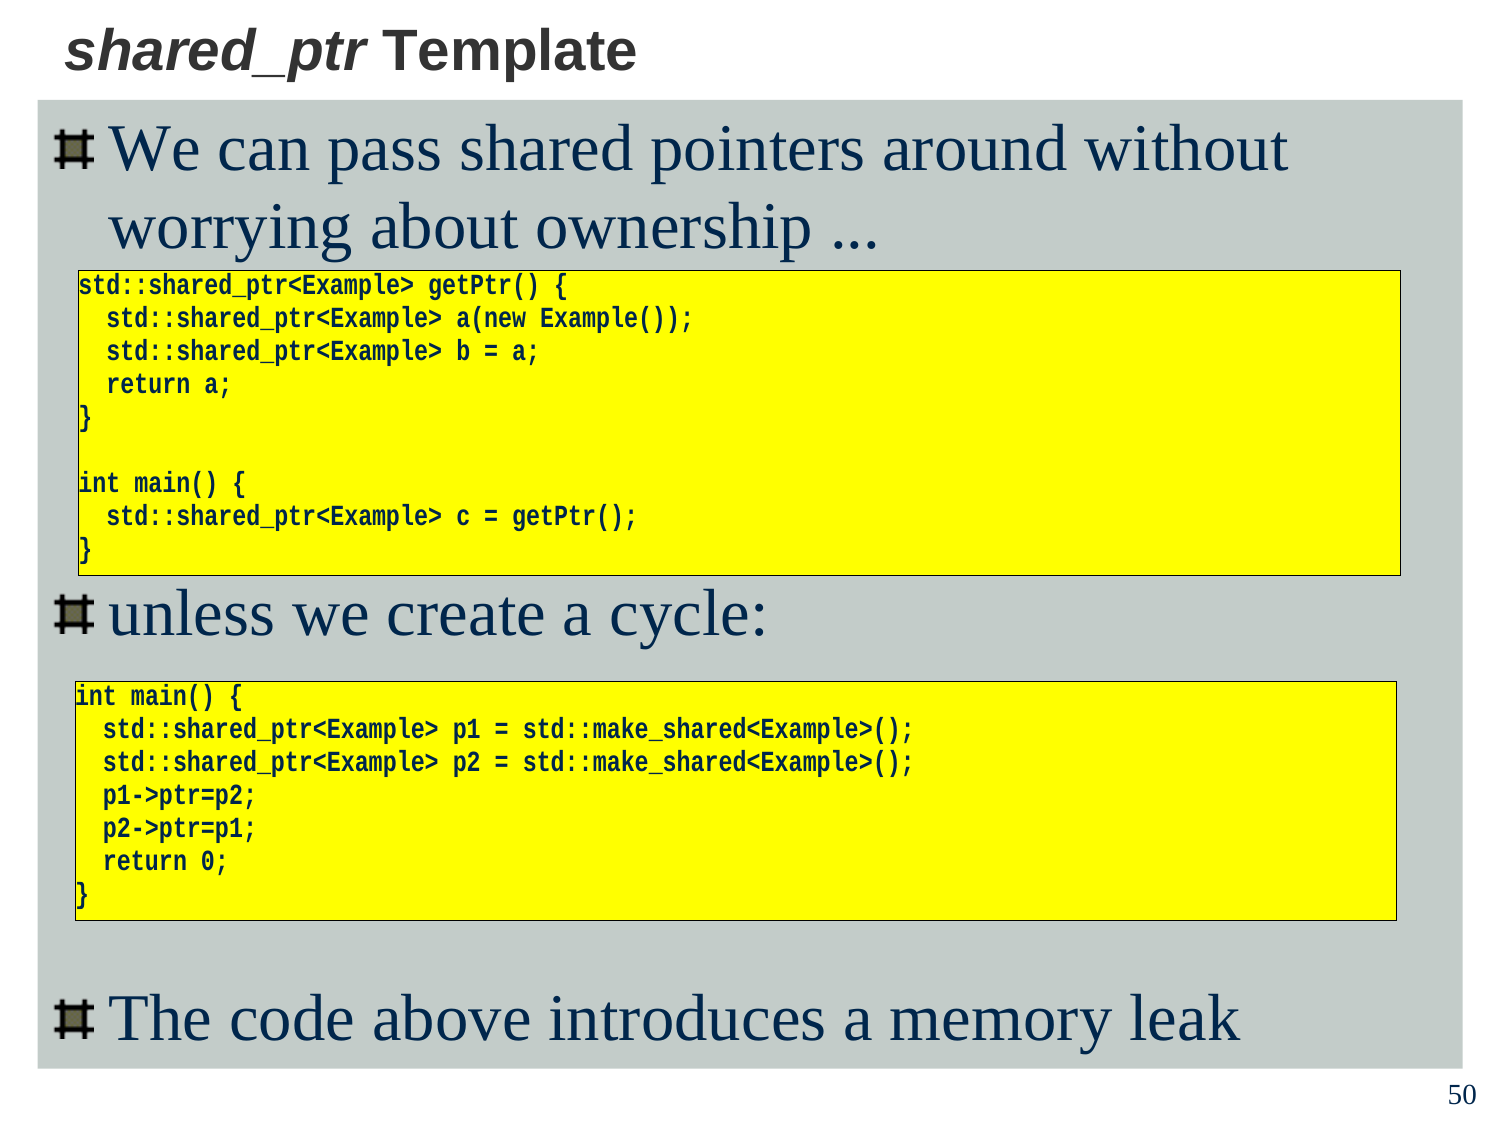

# shared_ptr Template
We can pass shared pointers around without worrying about ownership ...
unless we create a cycle:
The code above introduces a memory leak
std::shared_ptr<Example> getPtr() {
 std::shared_ptr<Example> a(new Example());
 std::shared_ptr<Example> b = a;
 return a;
}
int main() {
 std::shared_ptr<Example> c = getPtr();
}
int main() {
 std::shared_ptr<Example> p1 = std::make_shared<Example>();
 std::shared_ptr<Example> p2 = std::make_shared<Example>();
 p1->ptr=p2;
 p2->ptr=p1;
 return 0;
}